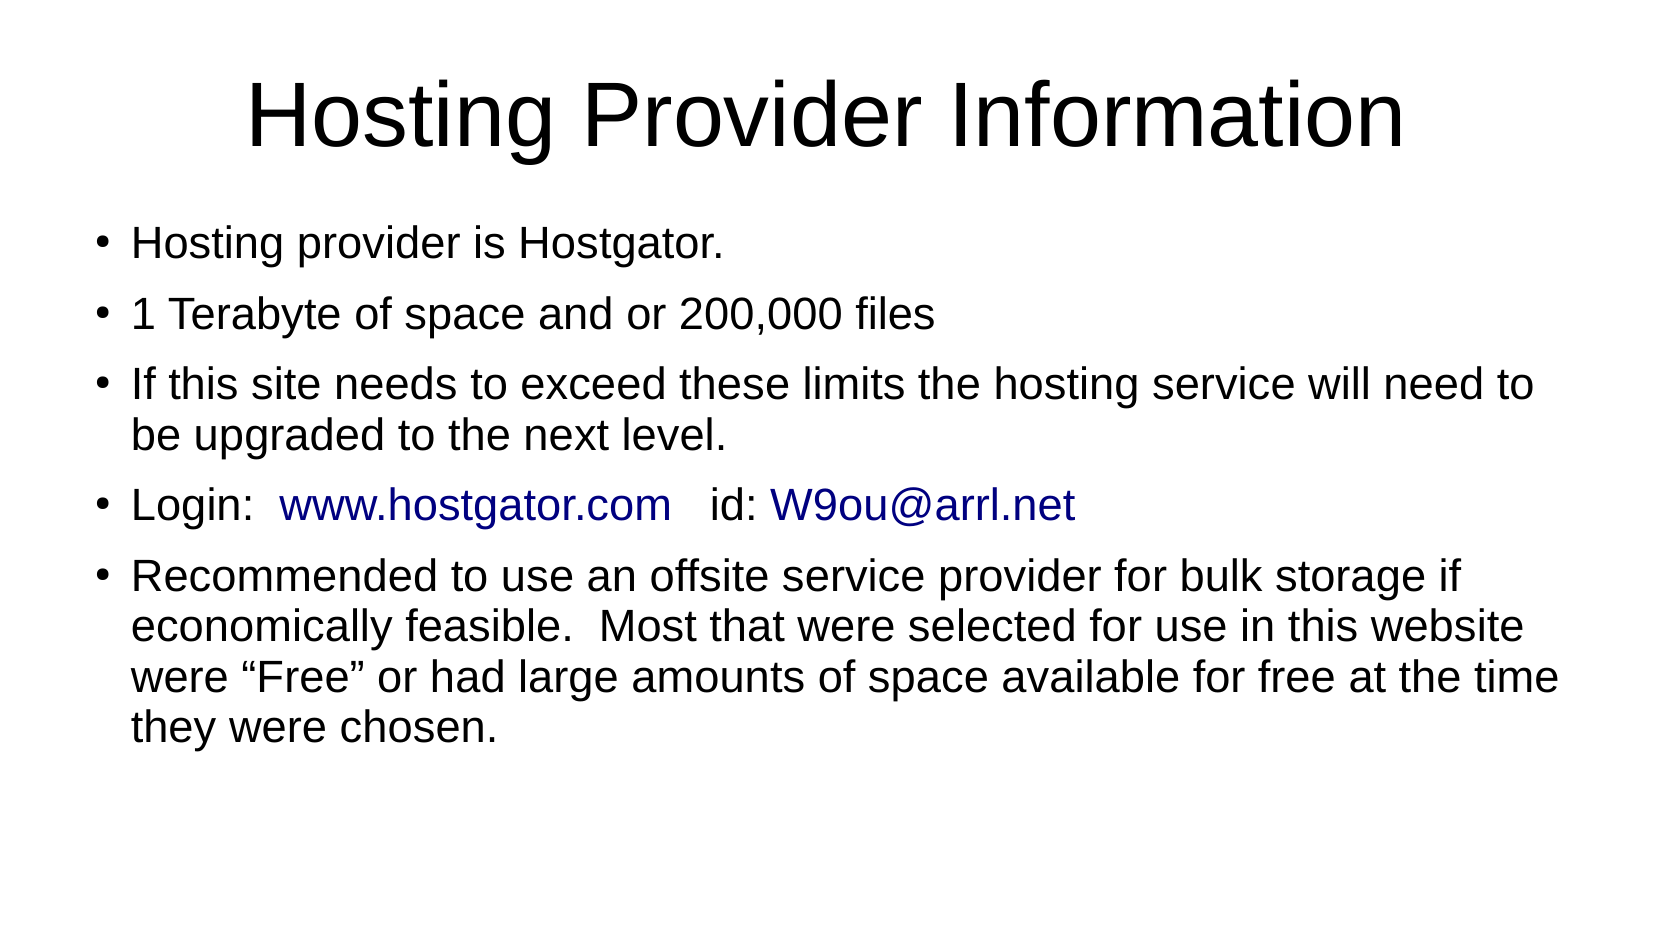

# Hosting Provider Information
Hosting provider is Hostgator.
1 Terabyte of space and or 200,000 files
If this site needs to exceed these limits the hosting service will need to be upgraded to the next level.
Login: www.hostgator.com id: W9ou@arrl.net
Recommended to use an offsite service provider for bulk storage if economically feasible. Most that were selected for use in this website were “Free” or had large amounts of space available for free at the time they were chosen.